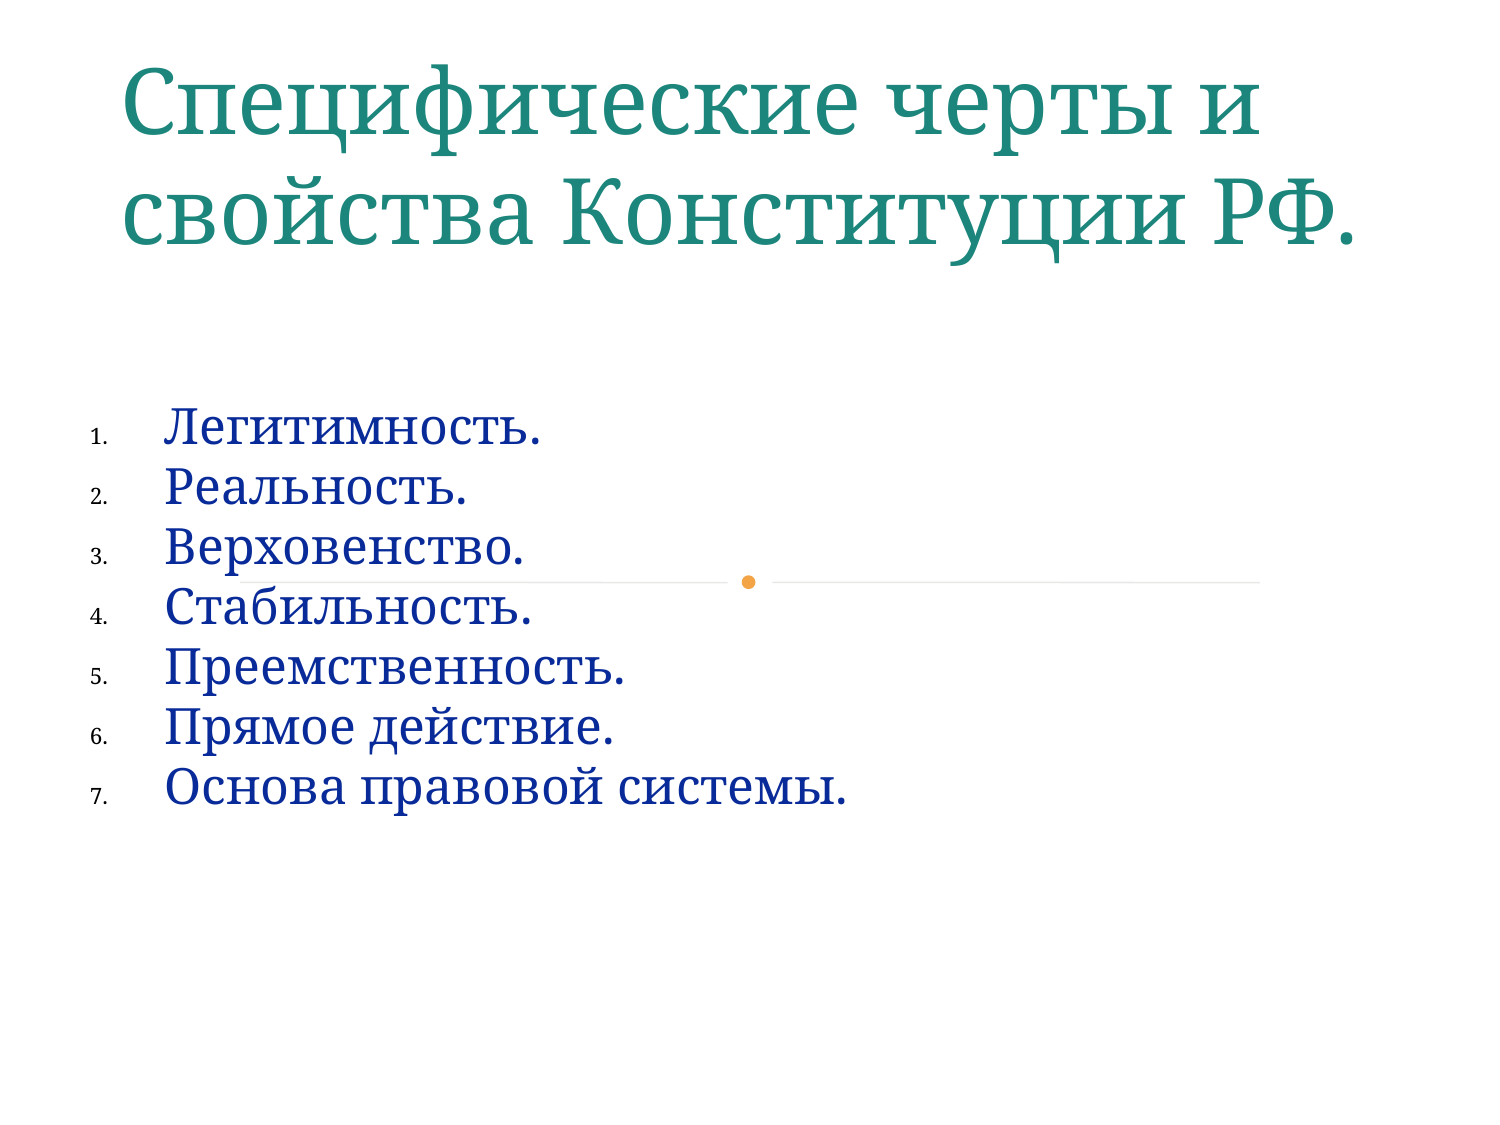

Специфические черты и свойства Конституции РФ.
# Легитимность.
Реальность.
Верховенство.
Стабильность.
Преемственность.
Прямое действие.
Основа правовой системы.